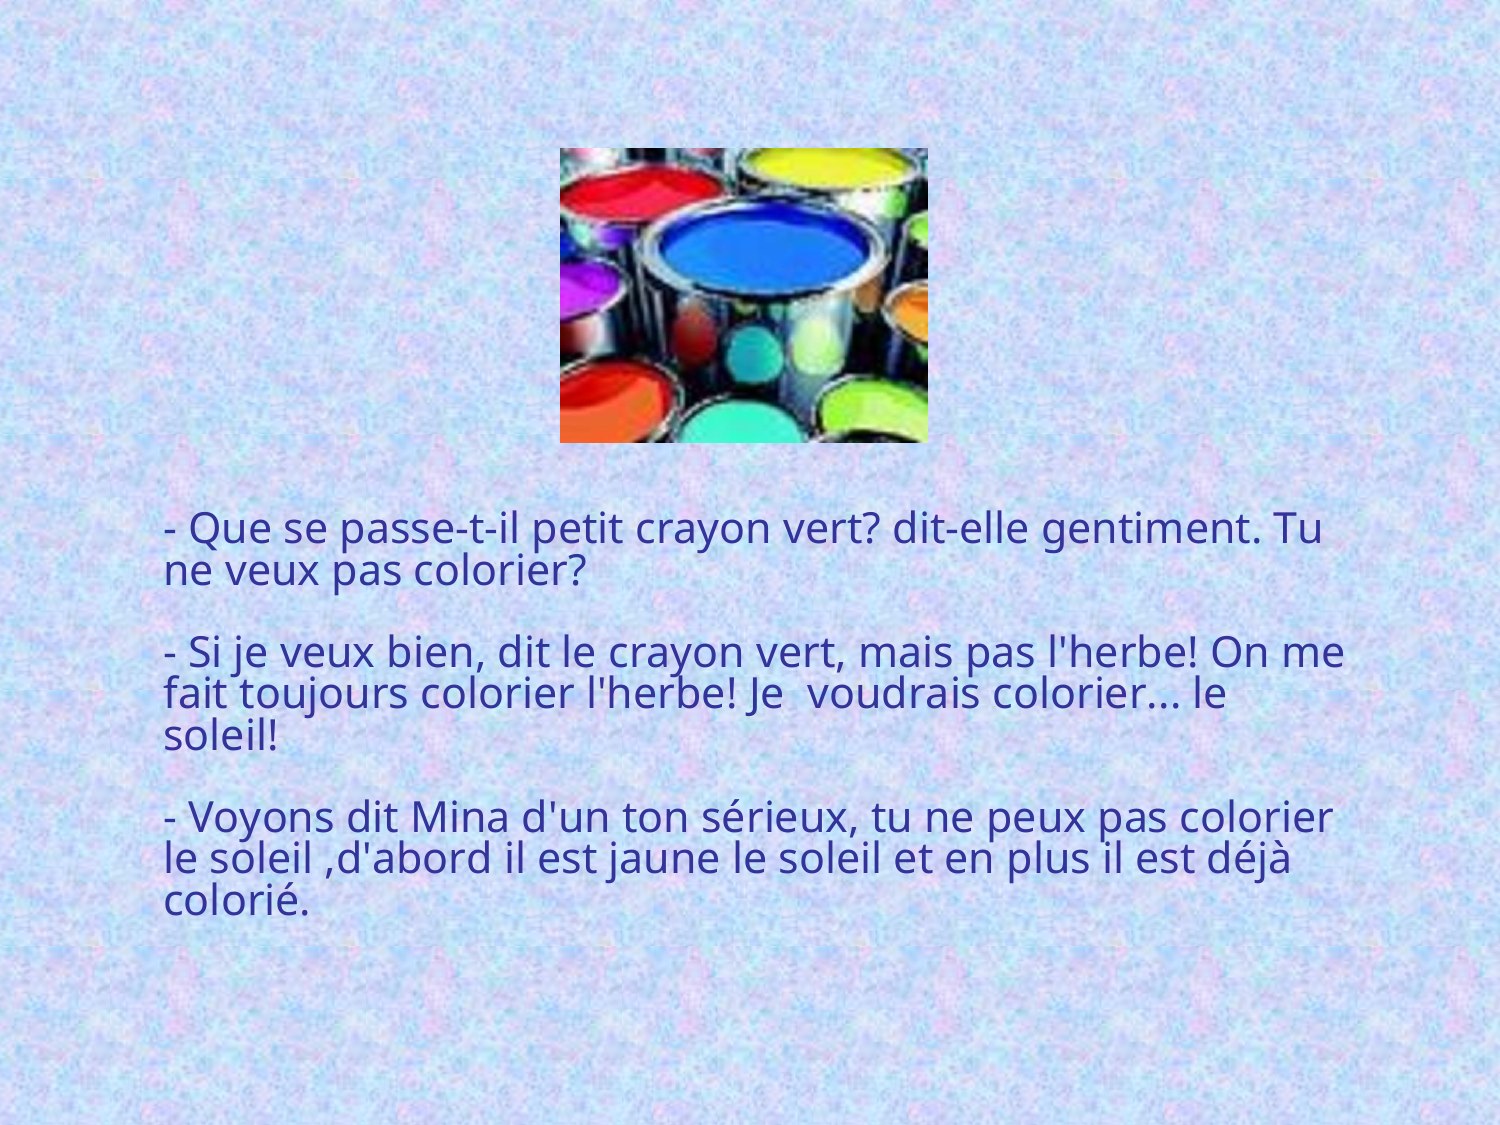

# - Que se passe-t-il petit crayon vert? dit-elle gentiment. Tu ne veux pas colorier? - Si je veux bien, dit le crayon vert, mais pas l'herbe! On me fait toujours colorier l'herbe! Je voudrais colorier... le soleil! - Voyons dit Mina d'un ton sérieux, tu ne peux pas colorier le soleil ,d'abord il est jaune le soleil et en plus il est déjà colorié.